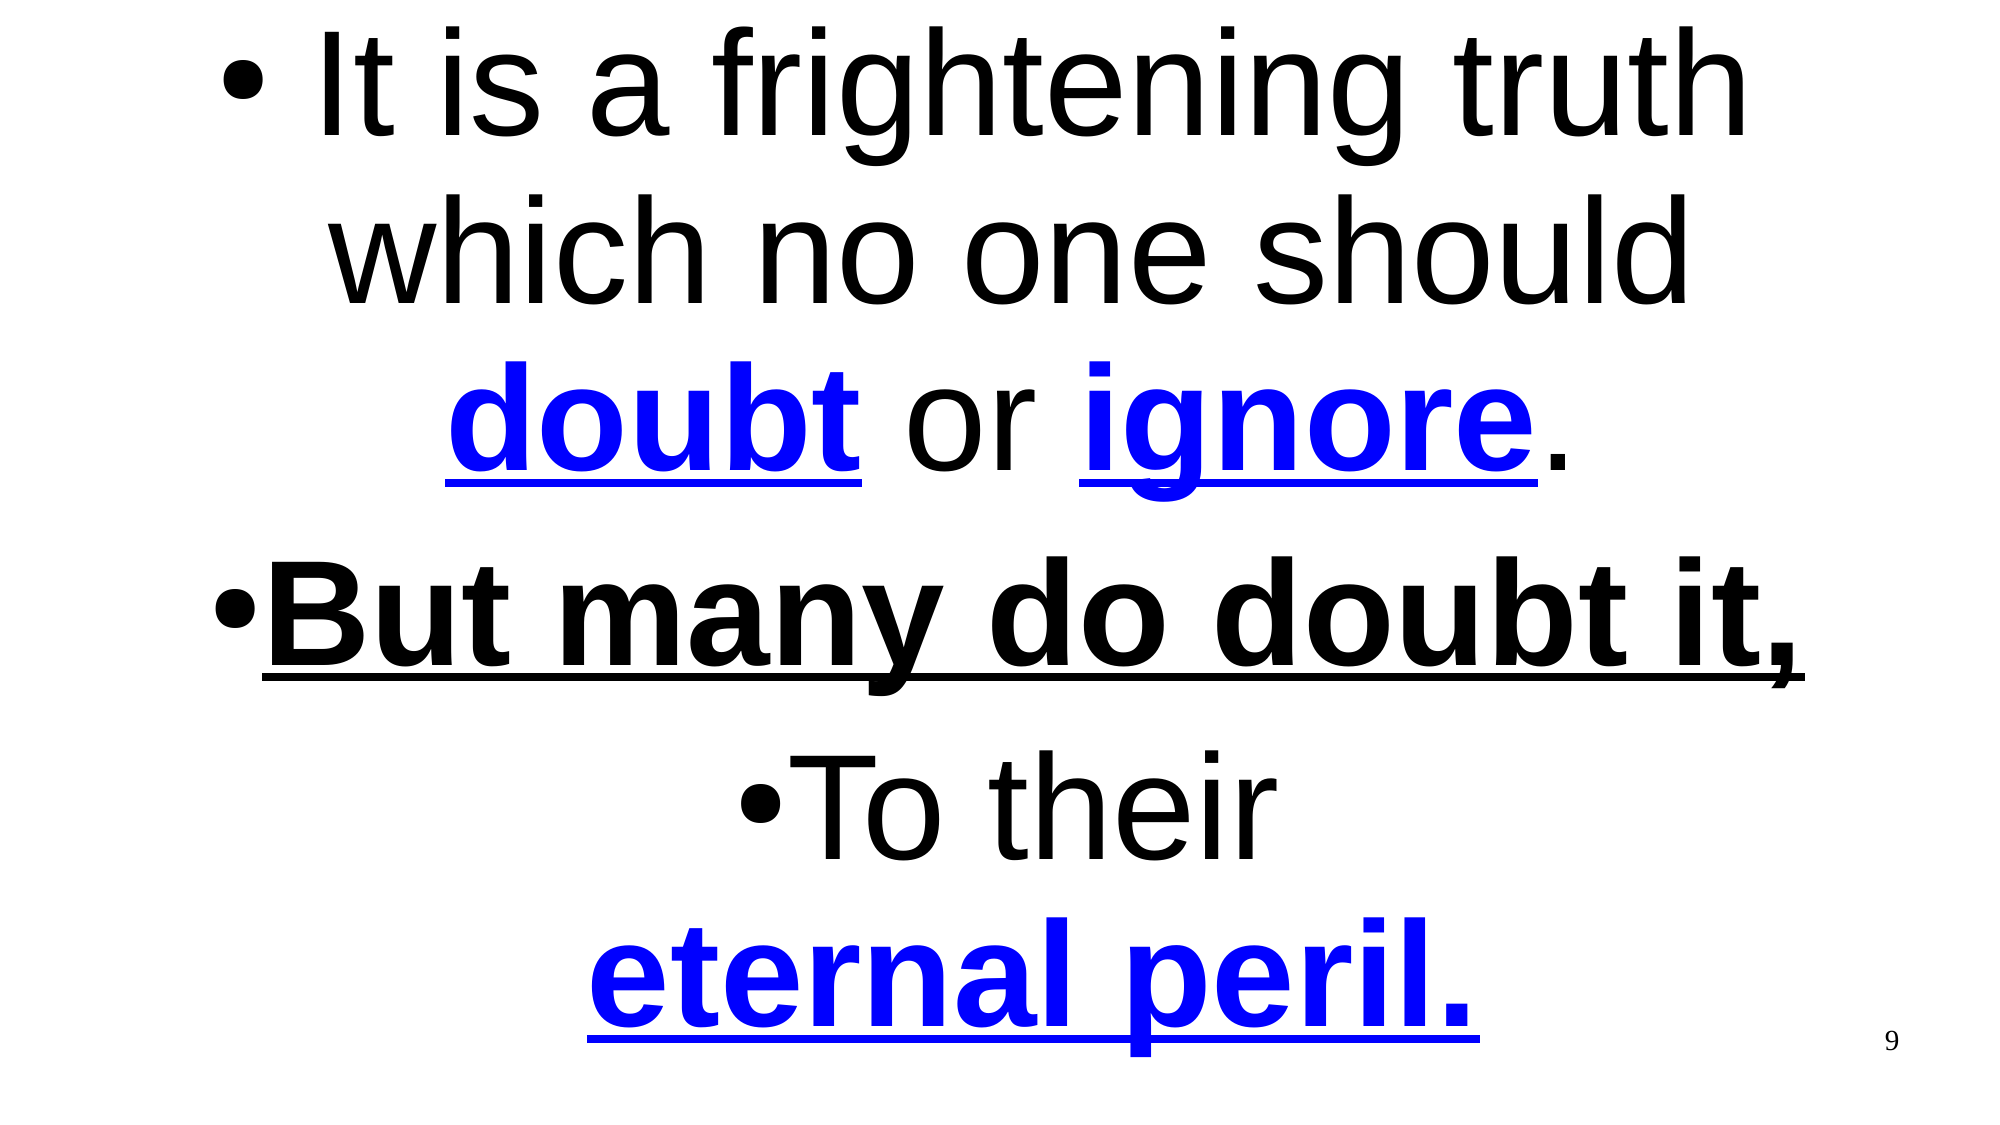

# It is a frightening truth which no one should doubt or ignore.
But many do doubt it,
To their
eternal peril.
9